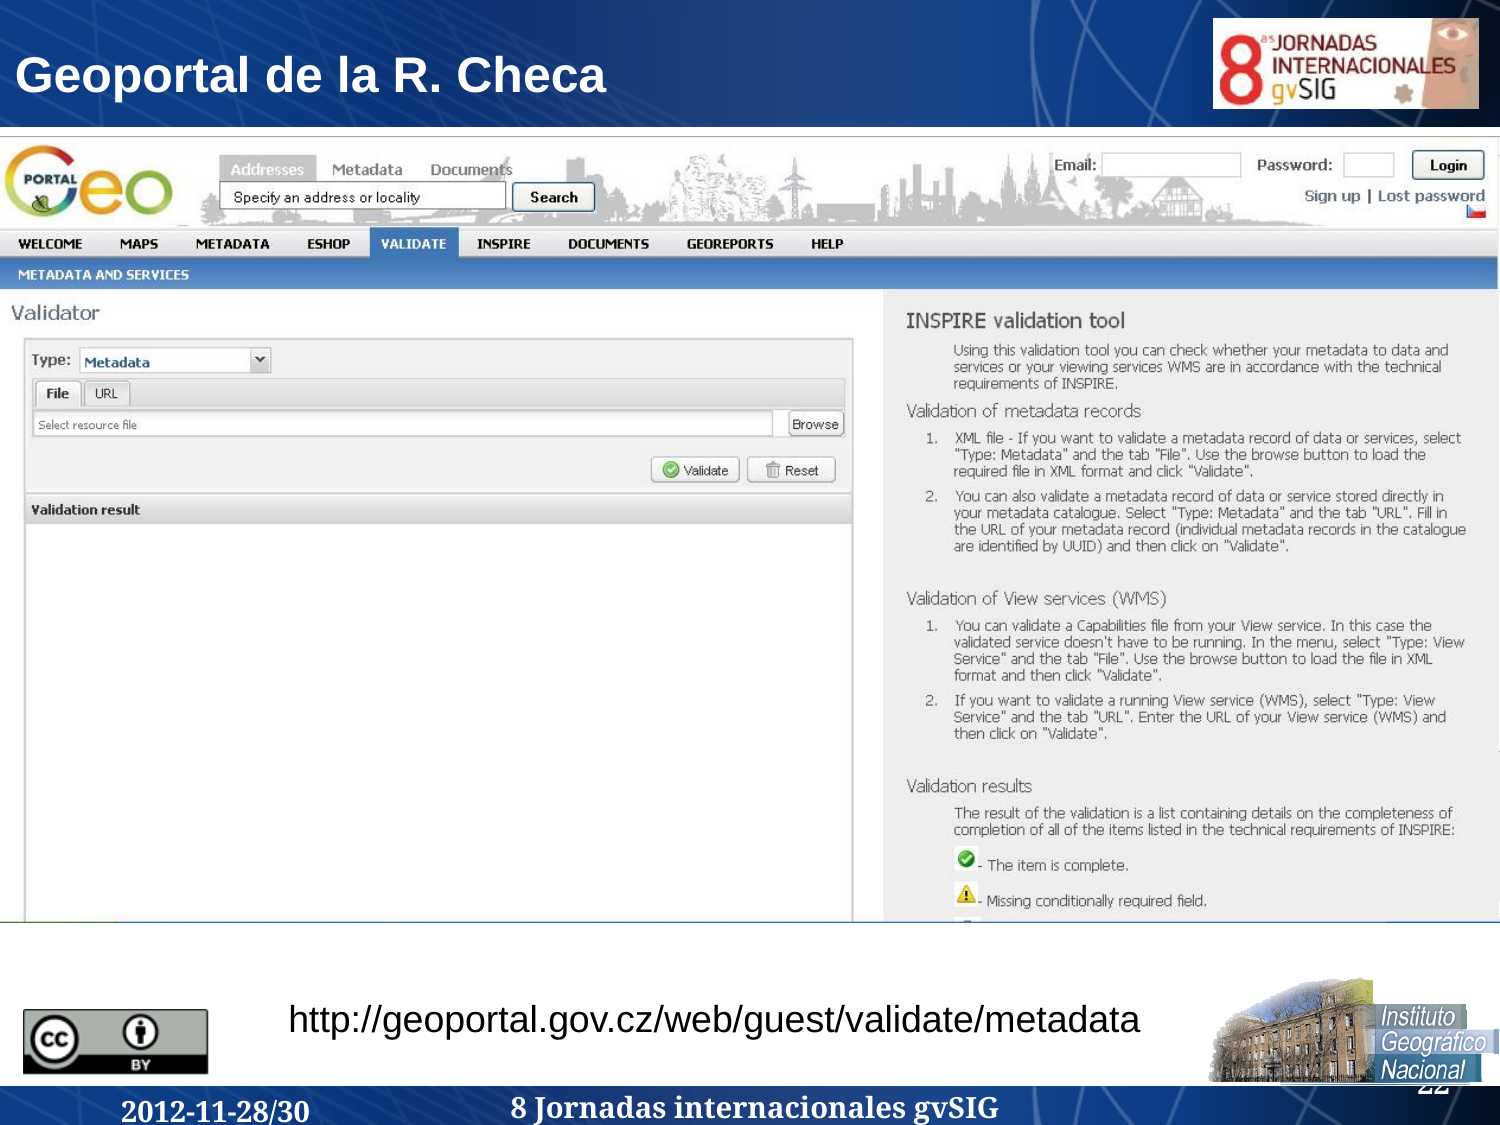

# Geoportal de la R. Checa
http://geoportal.gov.cz/web/guest/validate/metadata